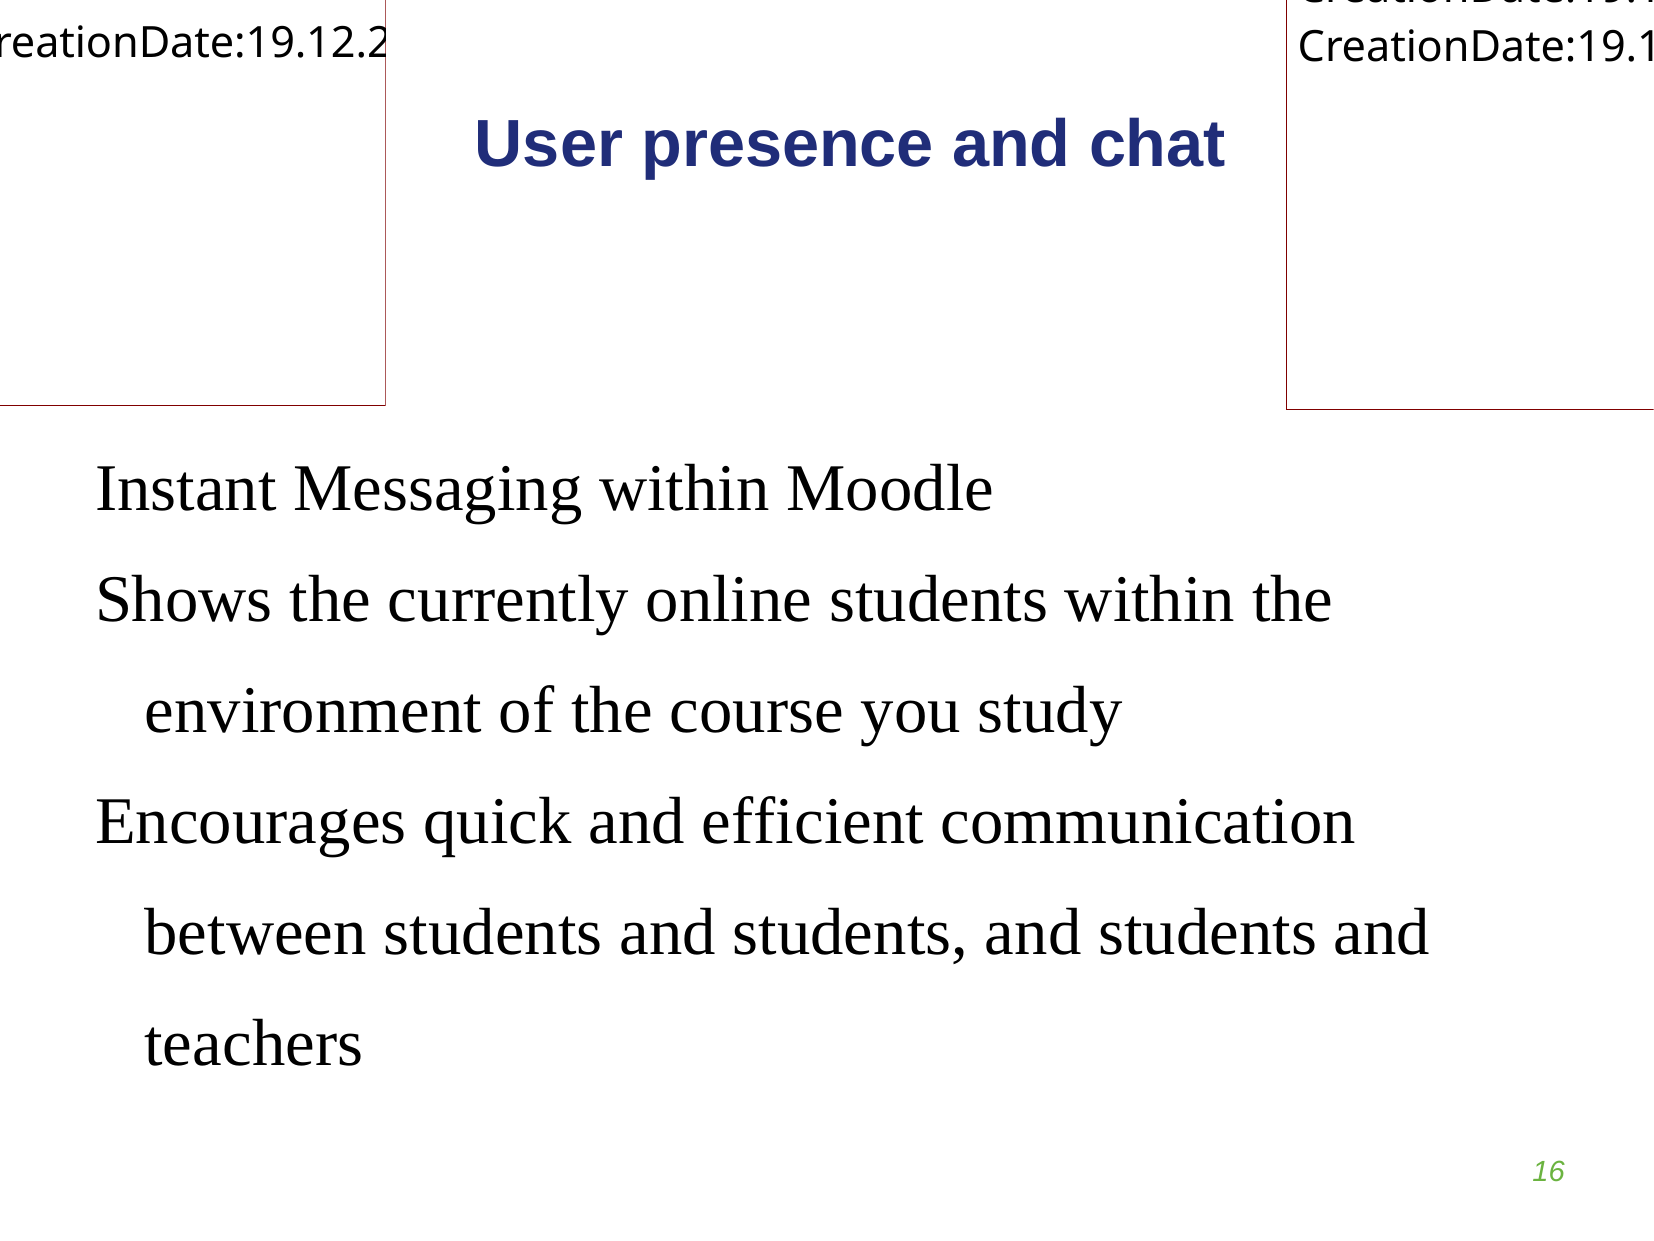

# User presence and chat
Instant Messaging within Moodle
Shows the currently online students within the environment of the course you study
Encourages quick and efficient communication between students and students, and students and teachers